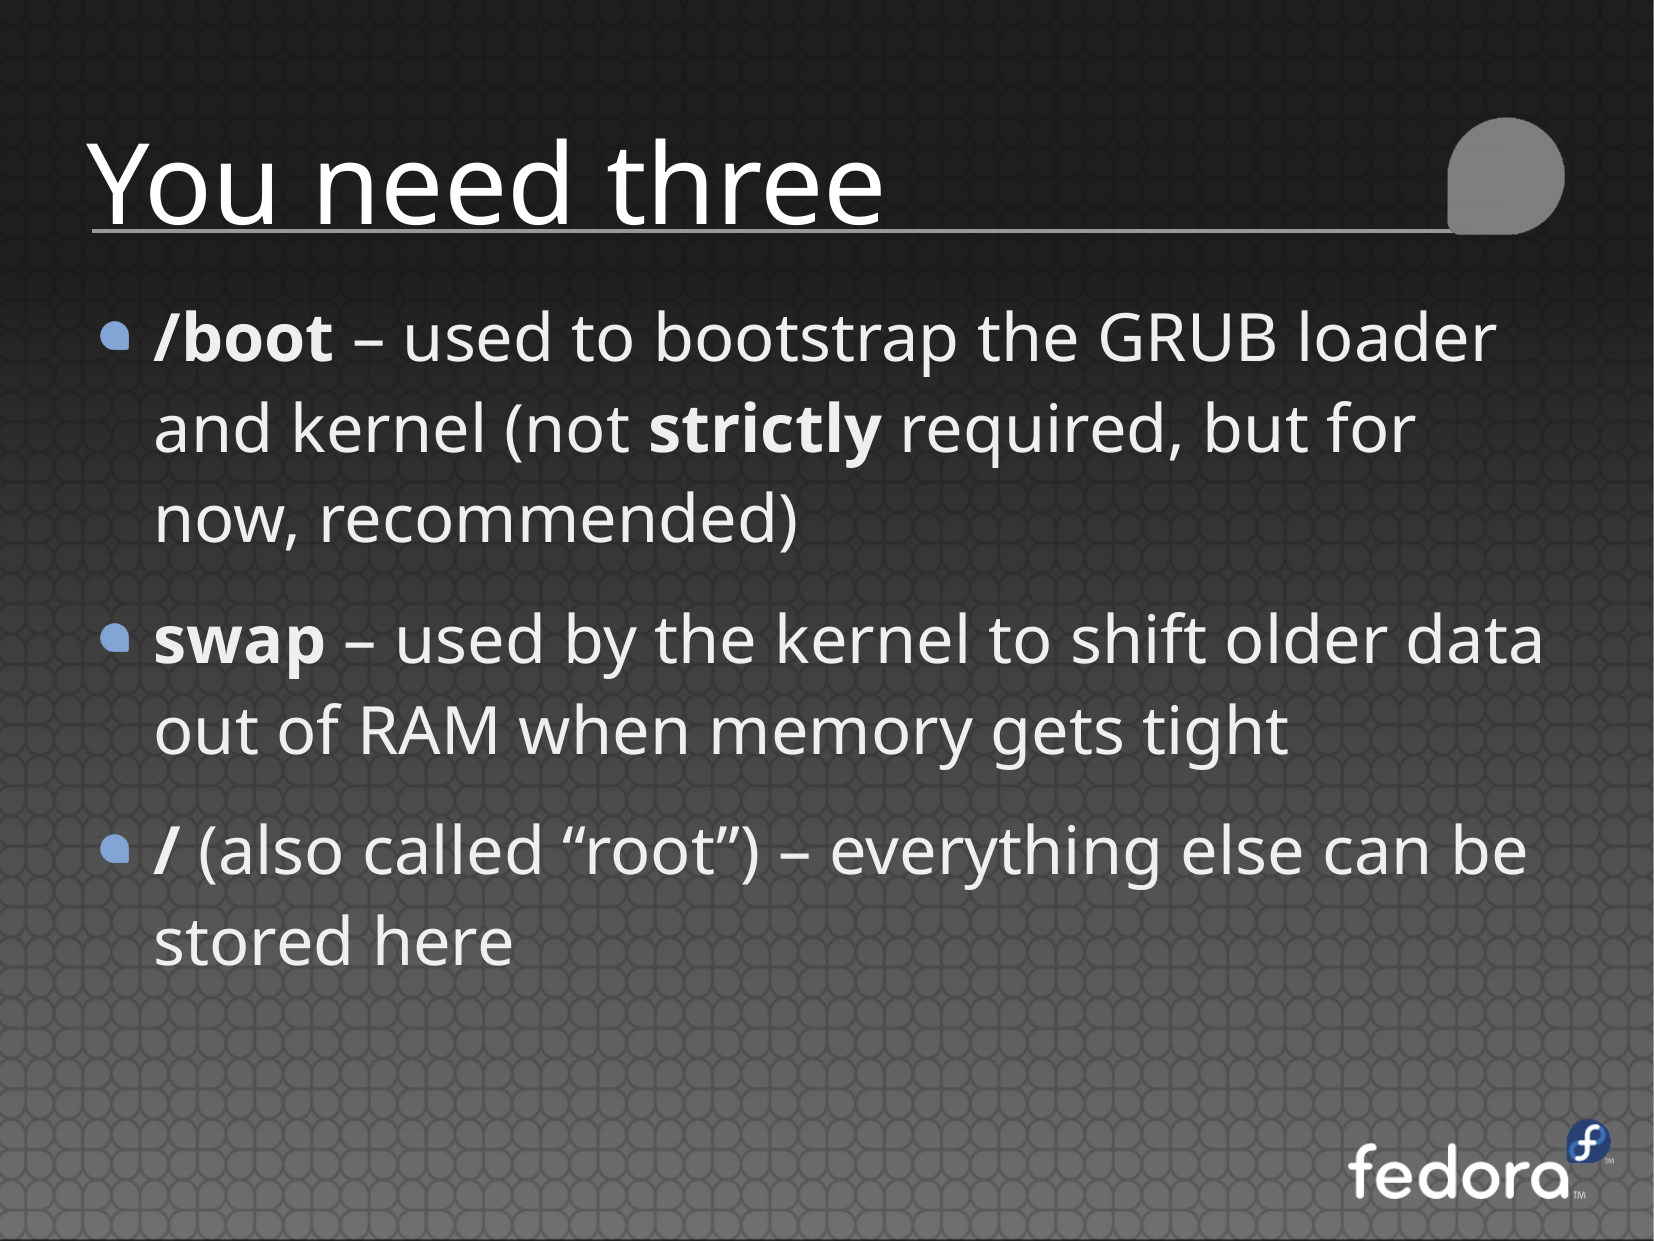

# You need three
/boot – used to bootstrap the GRUB loader and kernel (not strictly required, but for now, recommended)
swap – used by the kernel to shift older data out of RAM when memory gets tight
/ (also called “root”) – everything else can be stored here